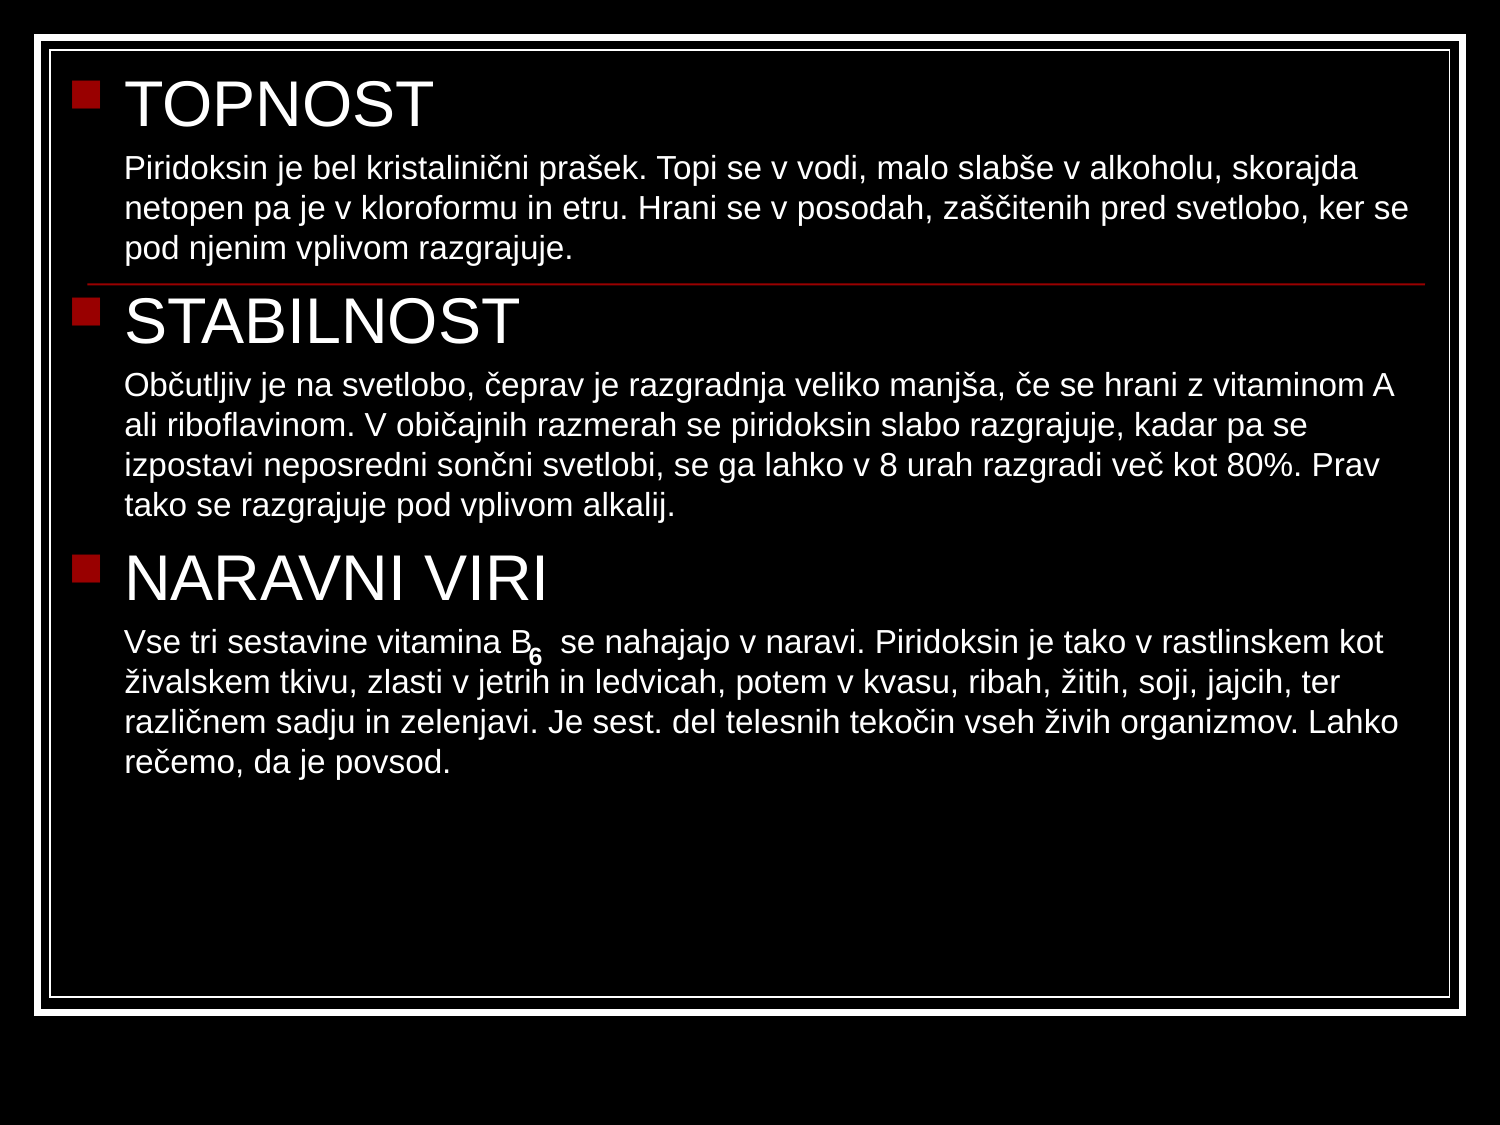

# TOPNOST
 Piridoksin je bel kristalinični prašek. Topi se v vodi, malo slabše v alkoholu, skorajda netopen pa je v kloroformu in etru. Hrani se v posodah, zaščitenih pred svetlobo, ker se pod njenim vplivom razgrajuje.
STABILNOST
 Občutljiv je na svetlobo, čeprav je razgradnja veliko manjša, če se hrani z vitaminom A ali riboflavinom. V običajnih razmerah se piridoksin slabo razgrajuje, kadar pa se izpostavi neposredni sončni svetlobi, se ga lahko v 8 urah razgradi več kot 80%. Prav tako se razgrajuje pod vplivom alkalij.
NARAVNI VIRI
 Vse tri sestavine vitamina B se nahajajo v naravi. Piridoksin je tako v rastlinskem kot živalskem tkivu, zlasti v jetrih in ledvicah, potem v kvasu, ribah, žitih, soji, jajcih, ter različnem sadju in zelenjavi. Je sest. del telesnih tekočin vseh živih organizmov. Lahko rečemo, da je povsod.
6